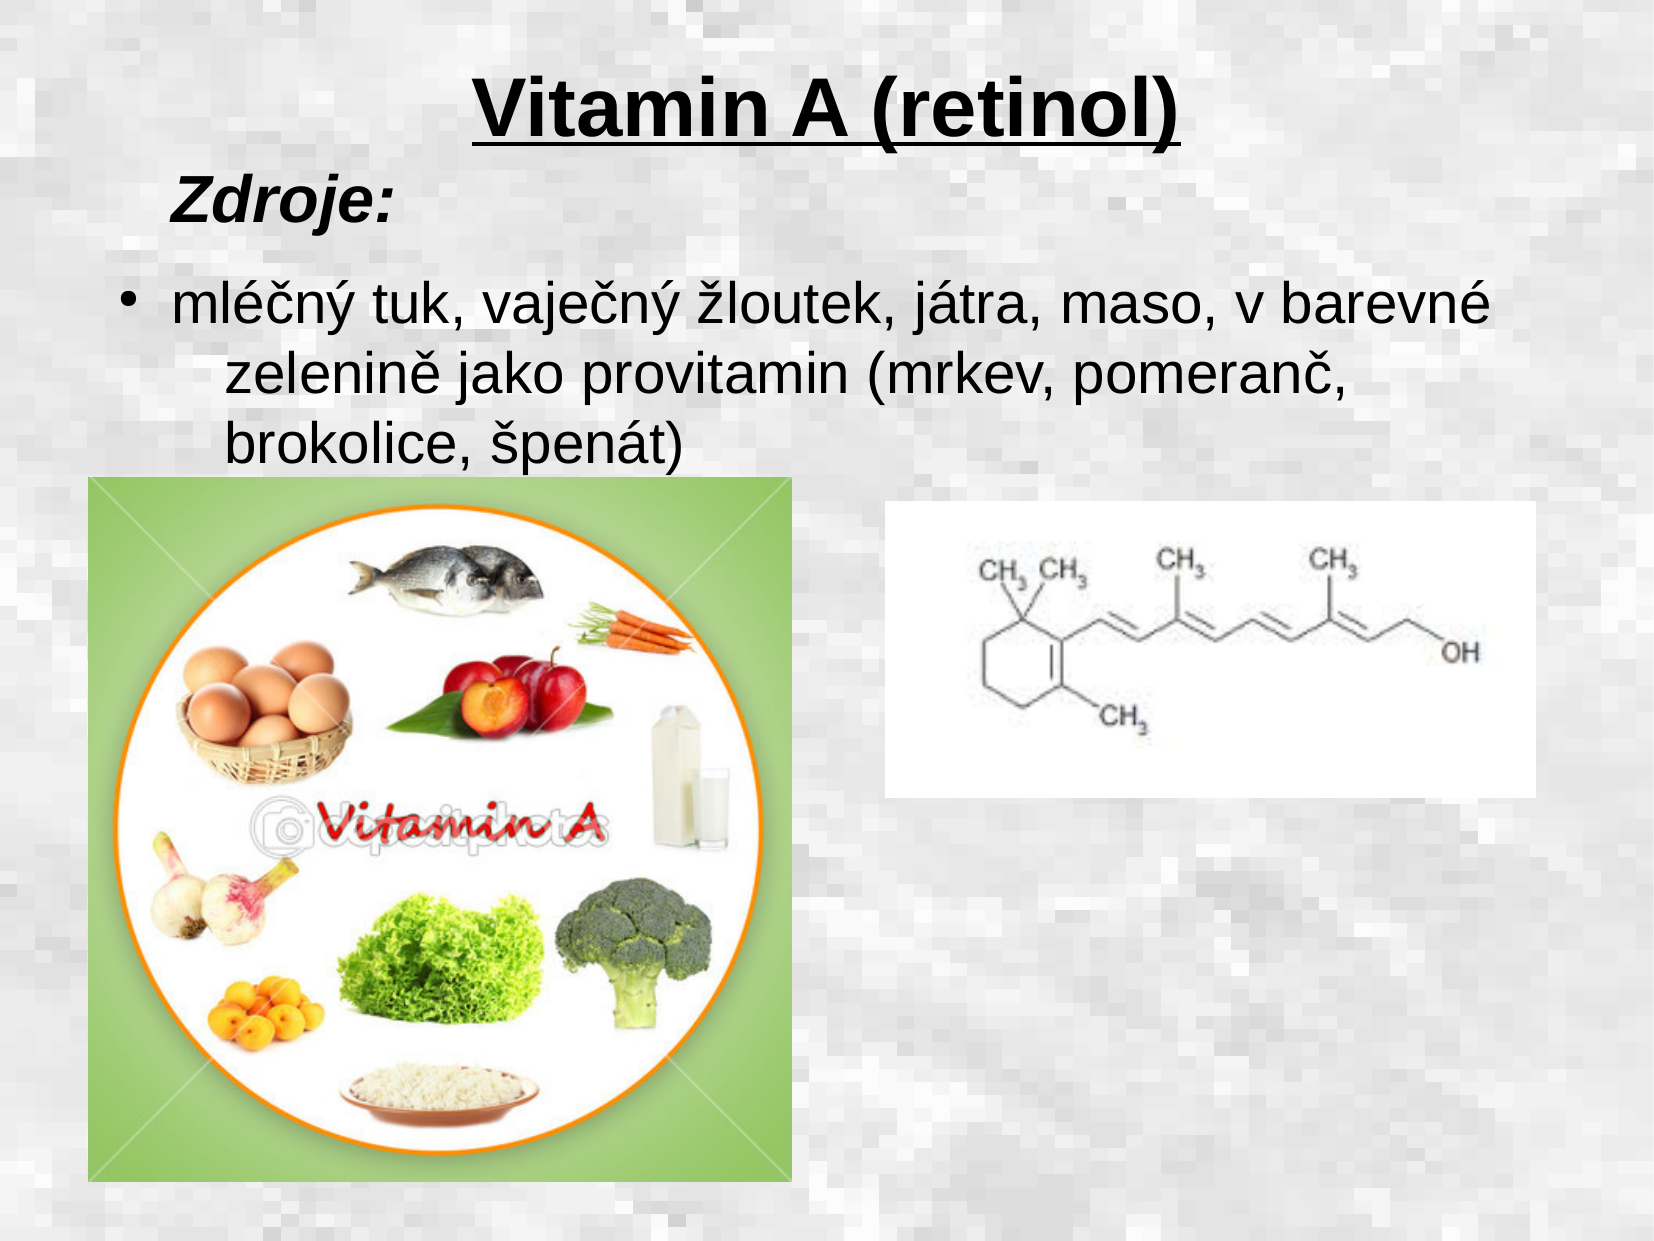

# Vitamin A (retinol)
Zdroje:
mléčný tuk, vaječný žloutek, játra, maso, v barevné zelenině jako provitamin (mrkev, pomeranč, brokolice, špenát)